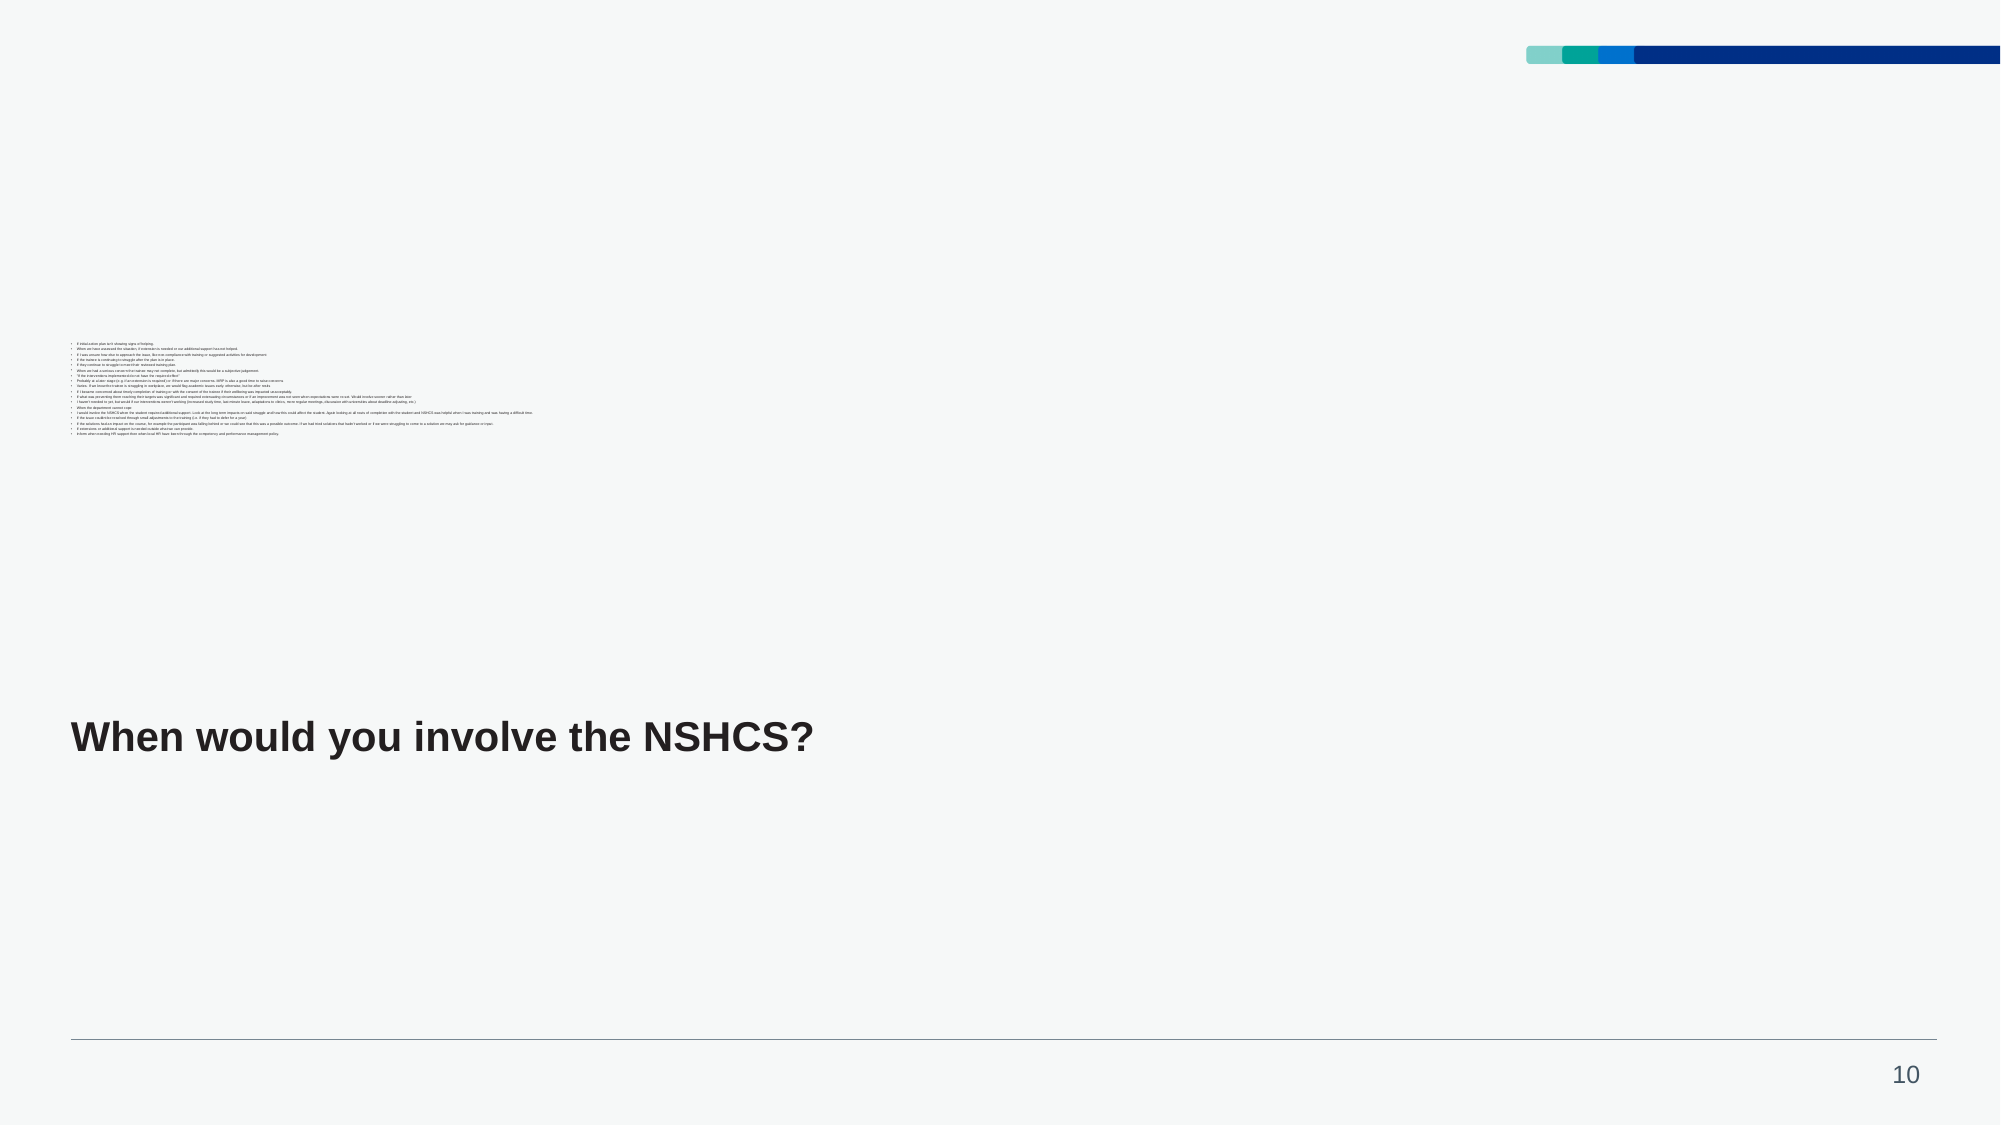

# If initial action plan isn't showing signs of helping.
When we have assessed the situation, if extension is needed or our additional support has not helped.
If I was unsure how else to approach the issue, like non-compliance with training or suggested activities for development
If the trainee is continuing to struggle after the plan is in place.
If they continue to struggle to meet their reviewed training plan.
When we had a serious concern the trainee may not complete, but admittedly this would be a subjective judgement.
"If the interventions implemented do not have the required effect"
Probably at a later stage (e.g. if an extension is required) or if there are major concerns. MRP is also a good time to raise concerns
Varies- If we know the trainee is struggling in workplace, we would flag academic issues early. otherwise, but be after resits
If I became concerned about timely completion of training or with the consent of the trainee if their wellbeing was impacted unacceptably.
If what was preventing them reaching their targets was significant and required extenuating circumstances or if an improvement was not seen when expectations were re-set. Would involve sooner rather than later
I haven't needed to yet, but would if our interventions weren't working (increased study time, last minute leave, adaptations to clinics, more regular meetings, discussion with universities about deadline adjusting, etc.)
When the department cannot cope
I would involve the NSHCS when the student required additional support. Look at the long term impacts on said struggle and how this could affect the student. Again looking at all routs of completion with the student and NSHCS was helpful when I was training and was having a difficult time.
If the issue couldnt be resolved through small adjustments to the training (i.e. if they had to defer for a year)
If the solutions had an impact on the course, for example the participant was falling behind or we could see that this was a possible outcome. If we had tried solutions that hadn't worked or if we were struggling to come to a solution we may ask for guidance or input.
If extensions or additional support is needed outside what we can provide.
Inform when needing HR support then when local HR have been through the competency and performance management policy.
When would you involve the NSHCS?